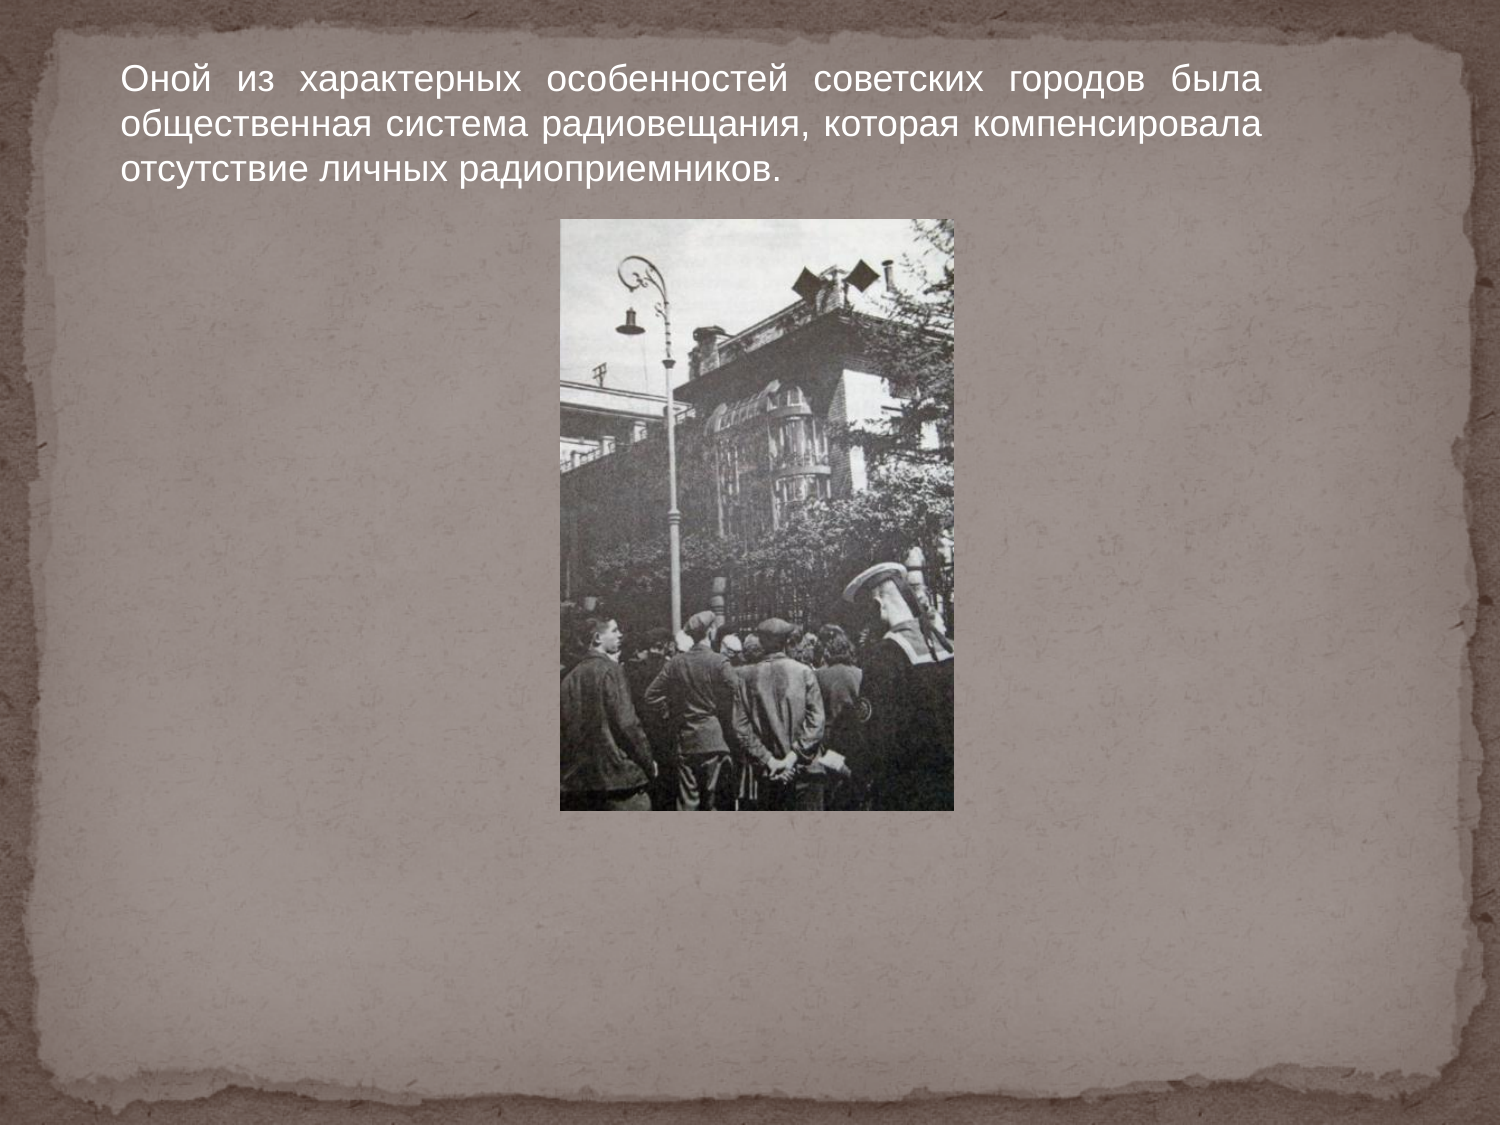

Оной из характерных особенностей советских городов была общественная система радиовещания, которая компенсировала отсутствие личных радиоприемников.